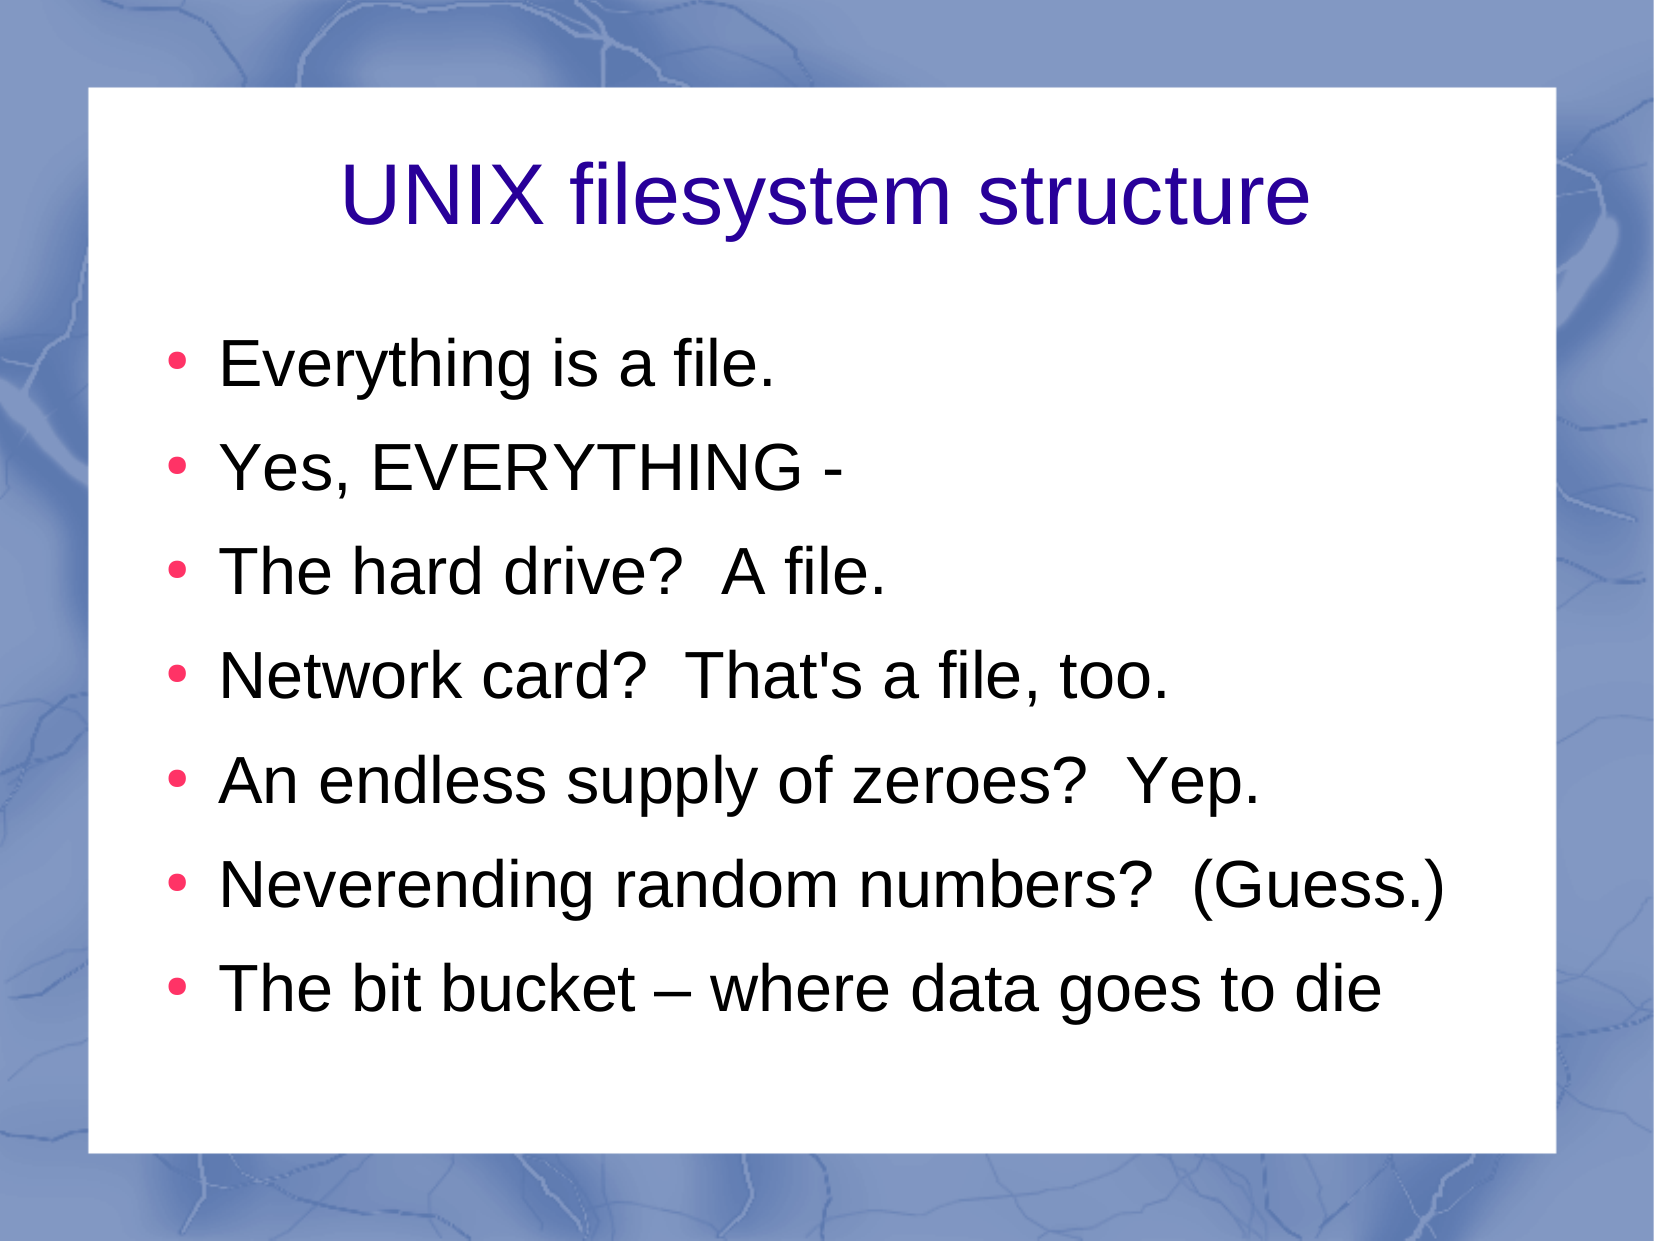

# UNIX filesystem structure
Everything is a file.
Yes, EVERYTHING -
The hard drive? A file.
Network card? That's a file, too.
An endless supply of zeroes? Yep.
Neverending random numbers? (Guess.)
The bit bucket – where data goes to die